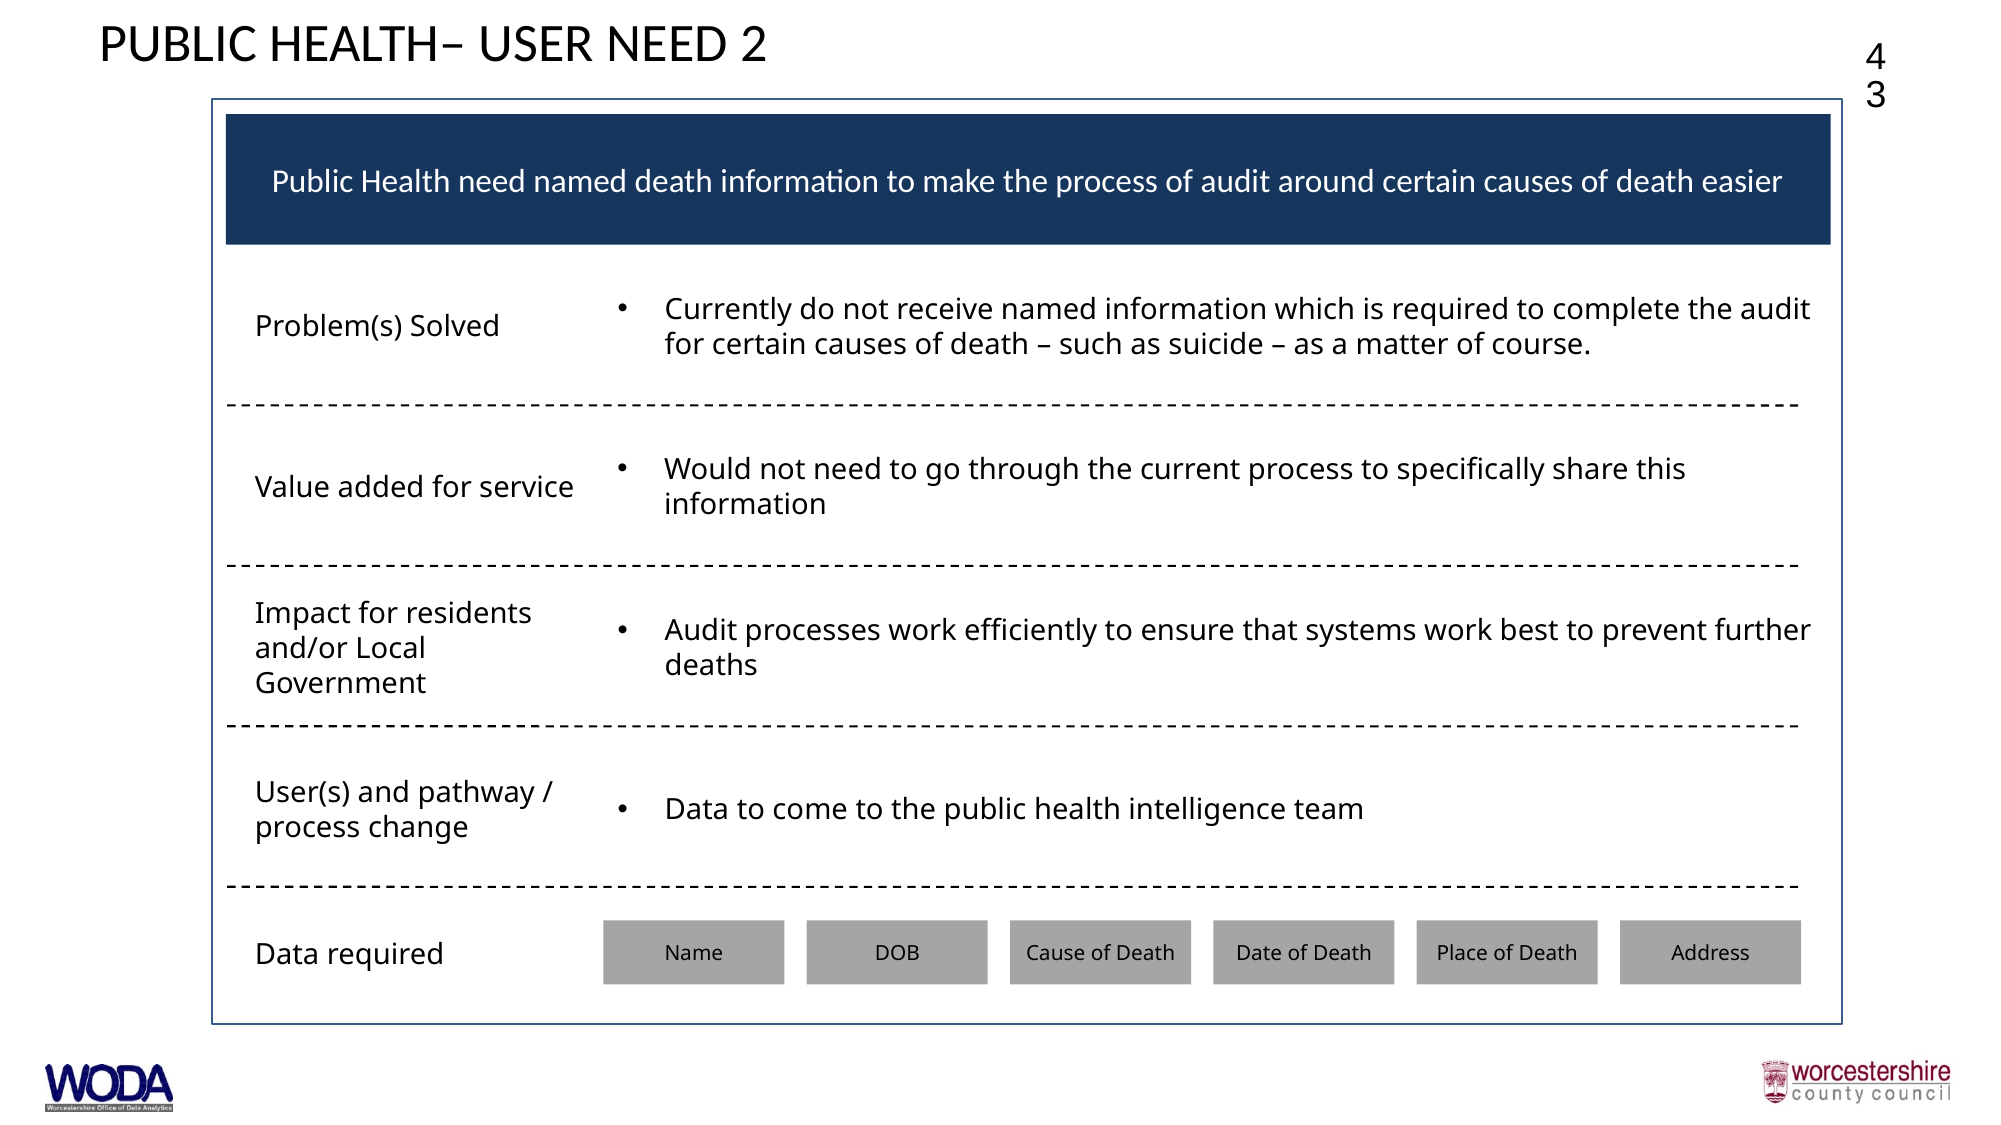

# PUBLIC HEALTH– USER NEED 2
Public Health need named death information to make the process of audit around certain causes of death easier
Problem(s) Solved
Currently do not receive named information which is required to complete the audit for certain causes of death – such as suicide – as a matter of course.
Would not need to go through the current process to specifically share this information
Value added for service
Impact for residents and/or Local Government
Audit processes work efficiently to ensure that systems work best to prevent further deaths
User(s) and pathway / process change
Data to come to the public health intelligence team
Data required
Name
DOB
Cause of Death
Date of Death
Place of Death
Address